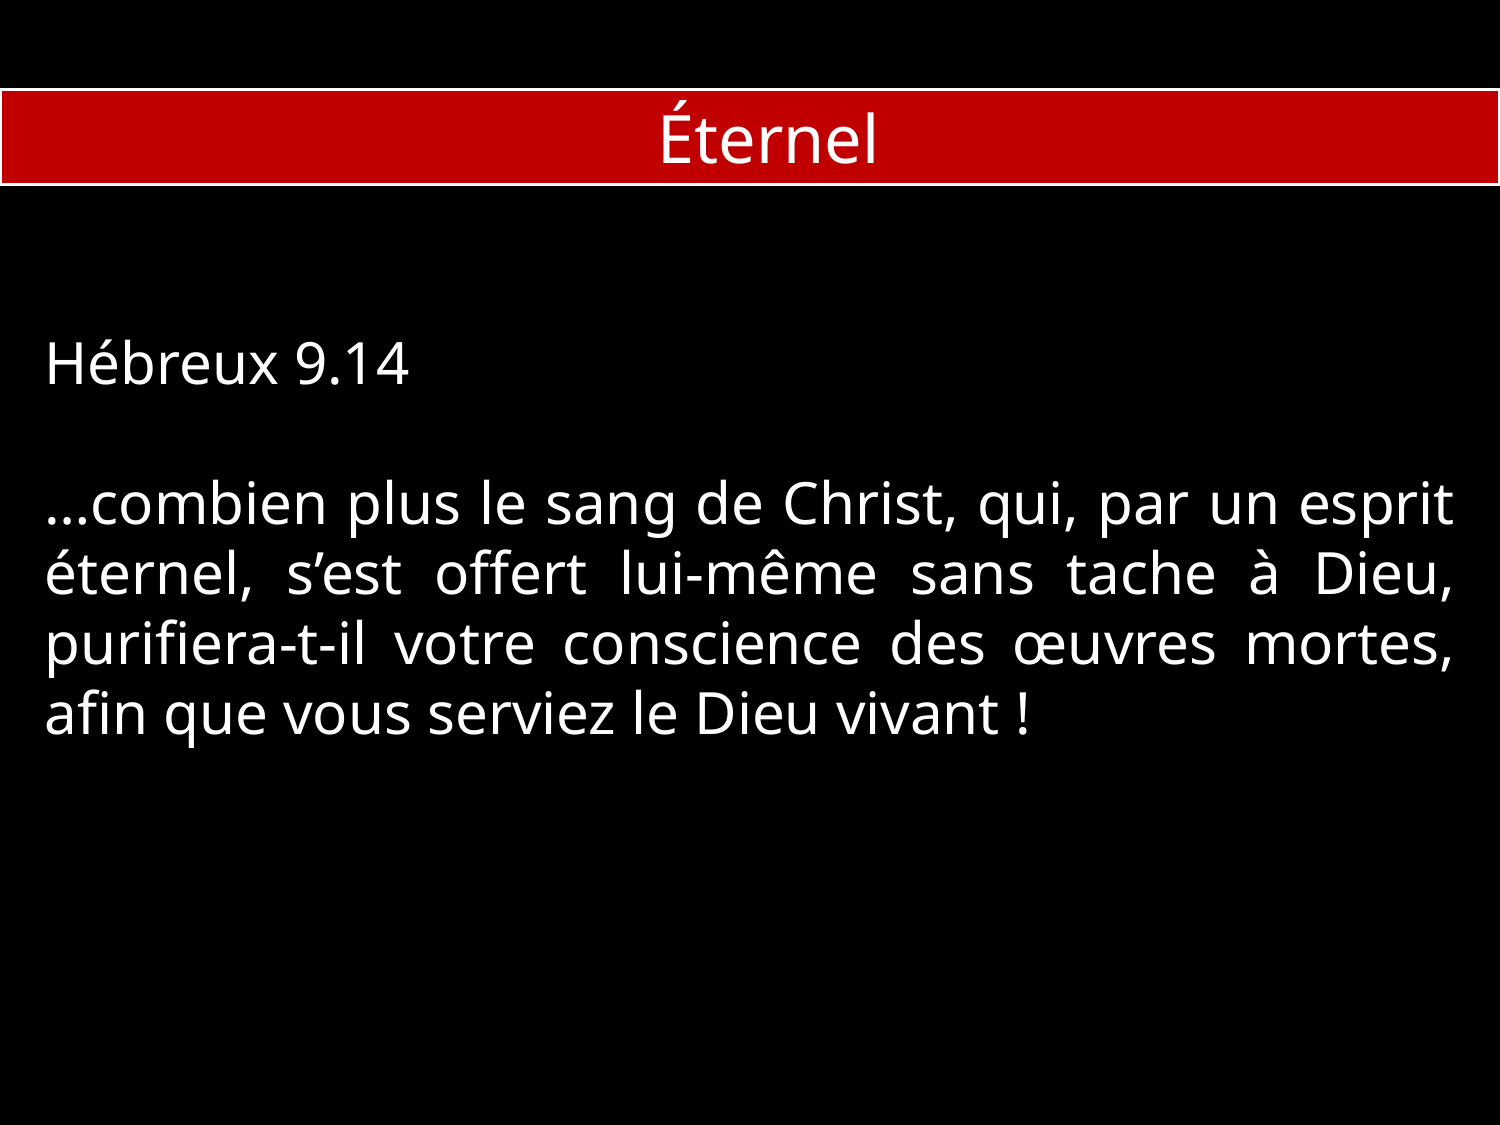

Éternel
Hébreux 9.14
…combien plus le sang de Christ, qui, par un esprit éternel, s’est offert lui-même sans tache à Dieu, purifiera-t-il votre conscience des œuvres mortes, afin que vous serviez le Dieu vivant !